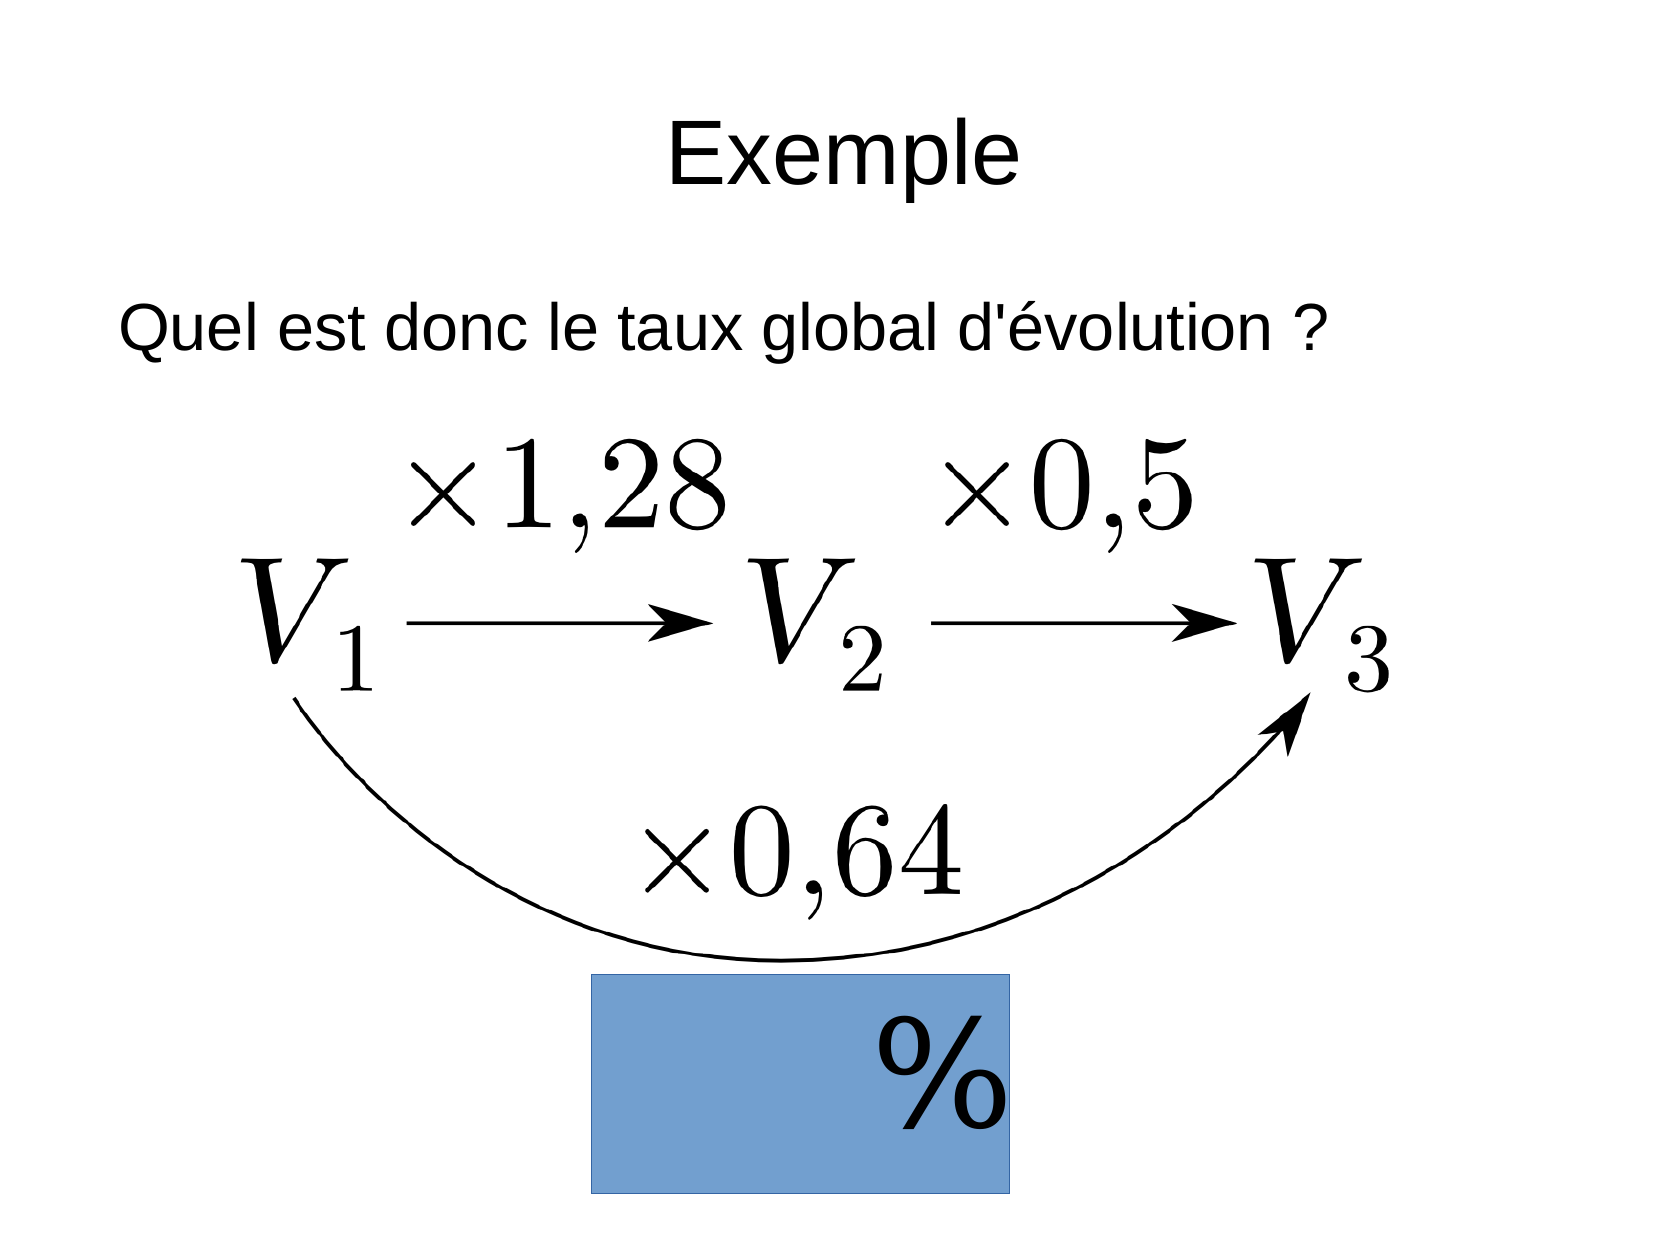

# Exemple
Quel est donc le taux global d'évolution ?
 %